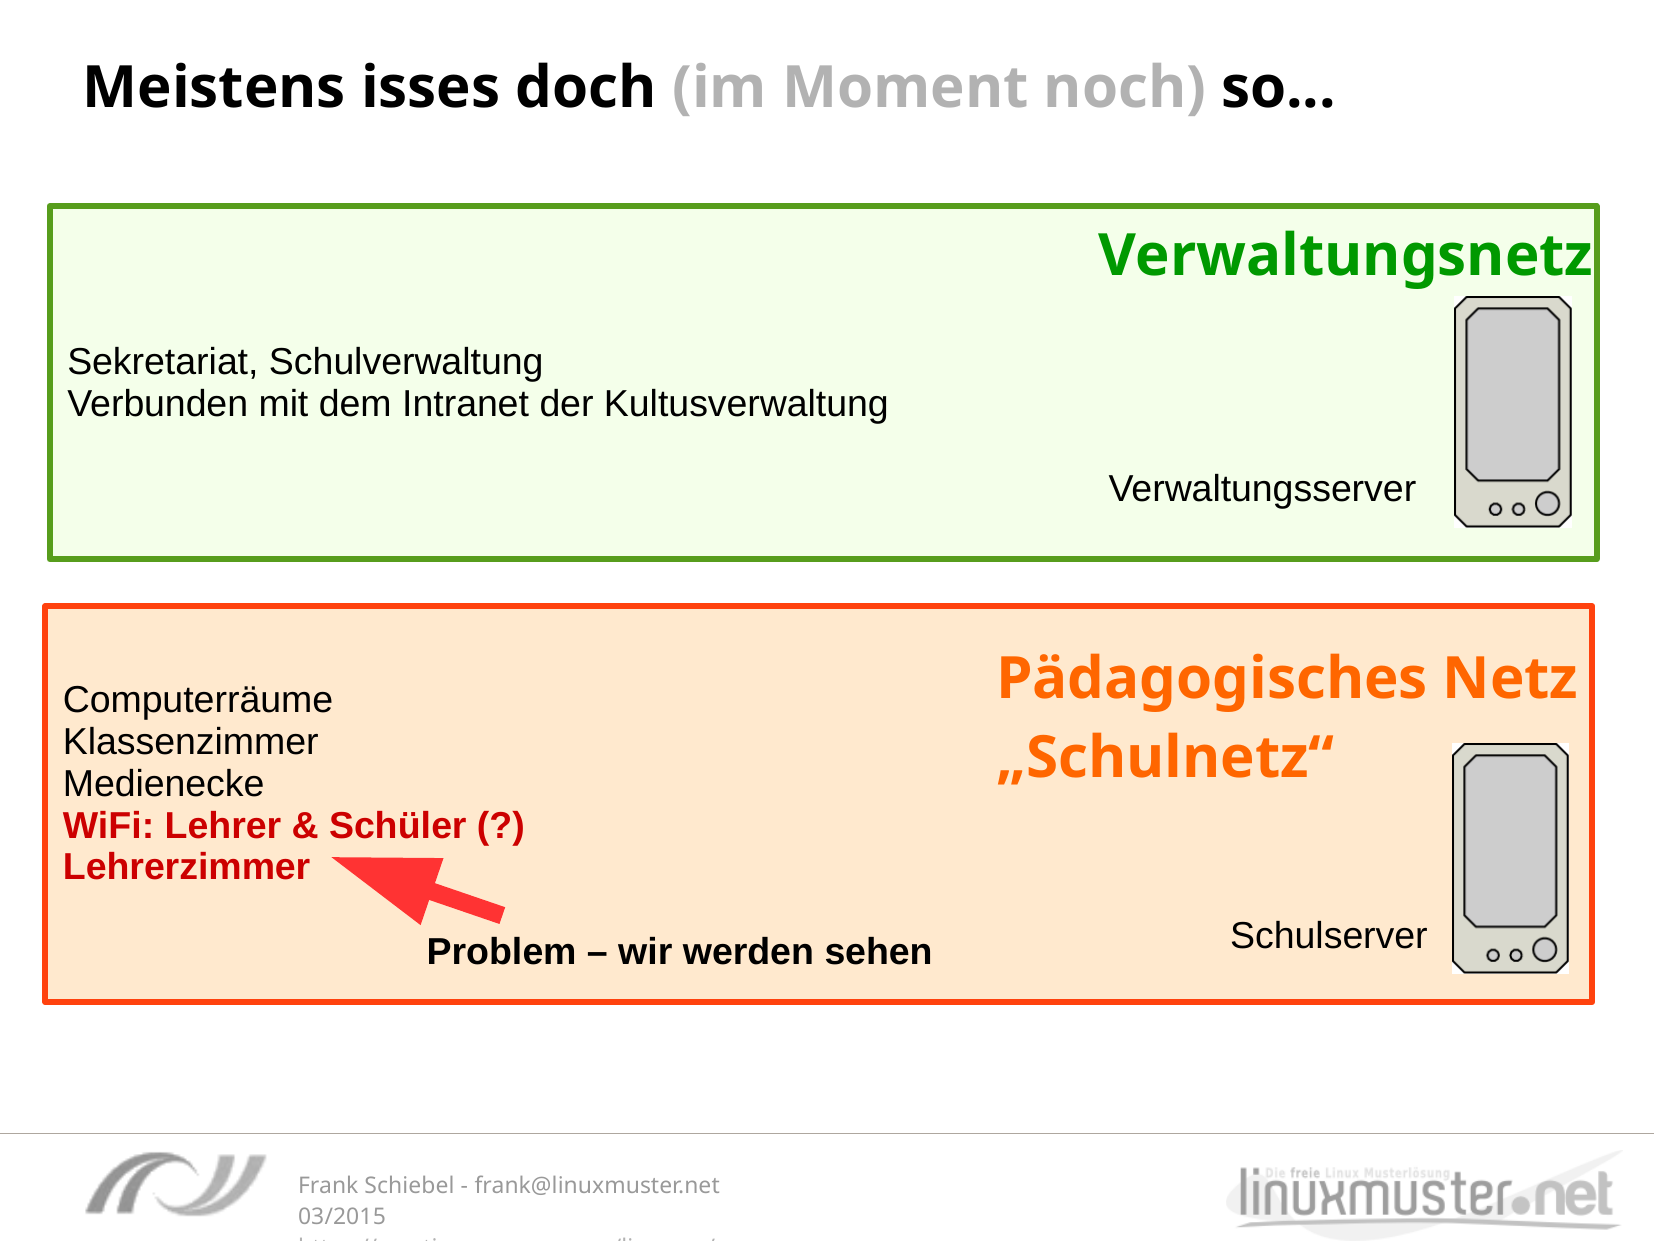

Meistens isses doch (im Moment noch) so...
#
Sekretariat, Schulverwaltung
Verbunden mit dem Intranet der Kultusverwaltung
Verwaltungsnetz
Verwaltungsserver
Computerräume
Klassenzimmer
Medienecke
WiFi: Lehrer & Schüler (?)
Lehrerzimmer
Pädagogisches Netz
„Schulnetz“
Schulserver
Problem – wir werden sehen